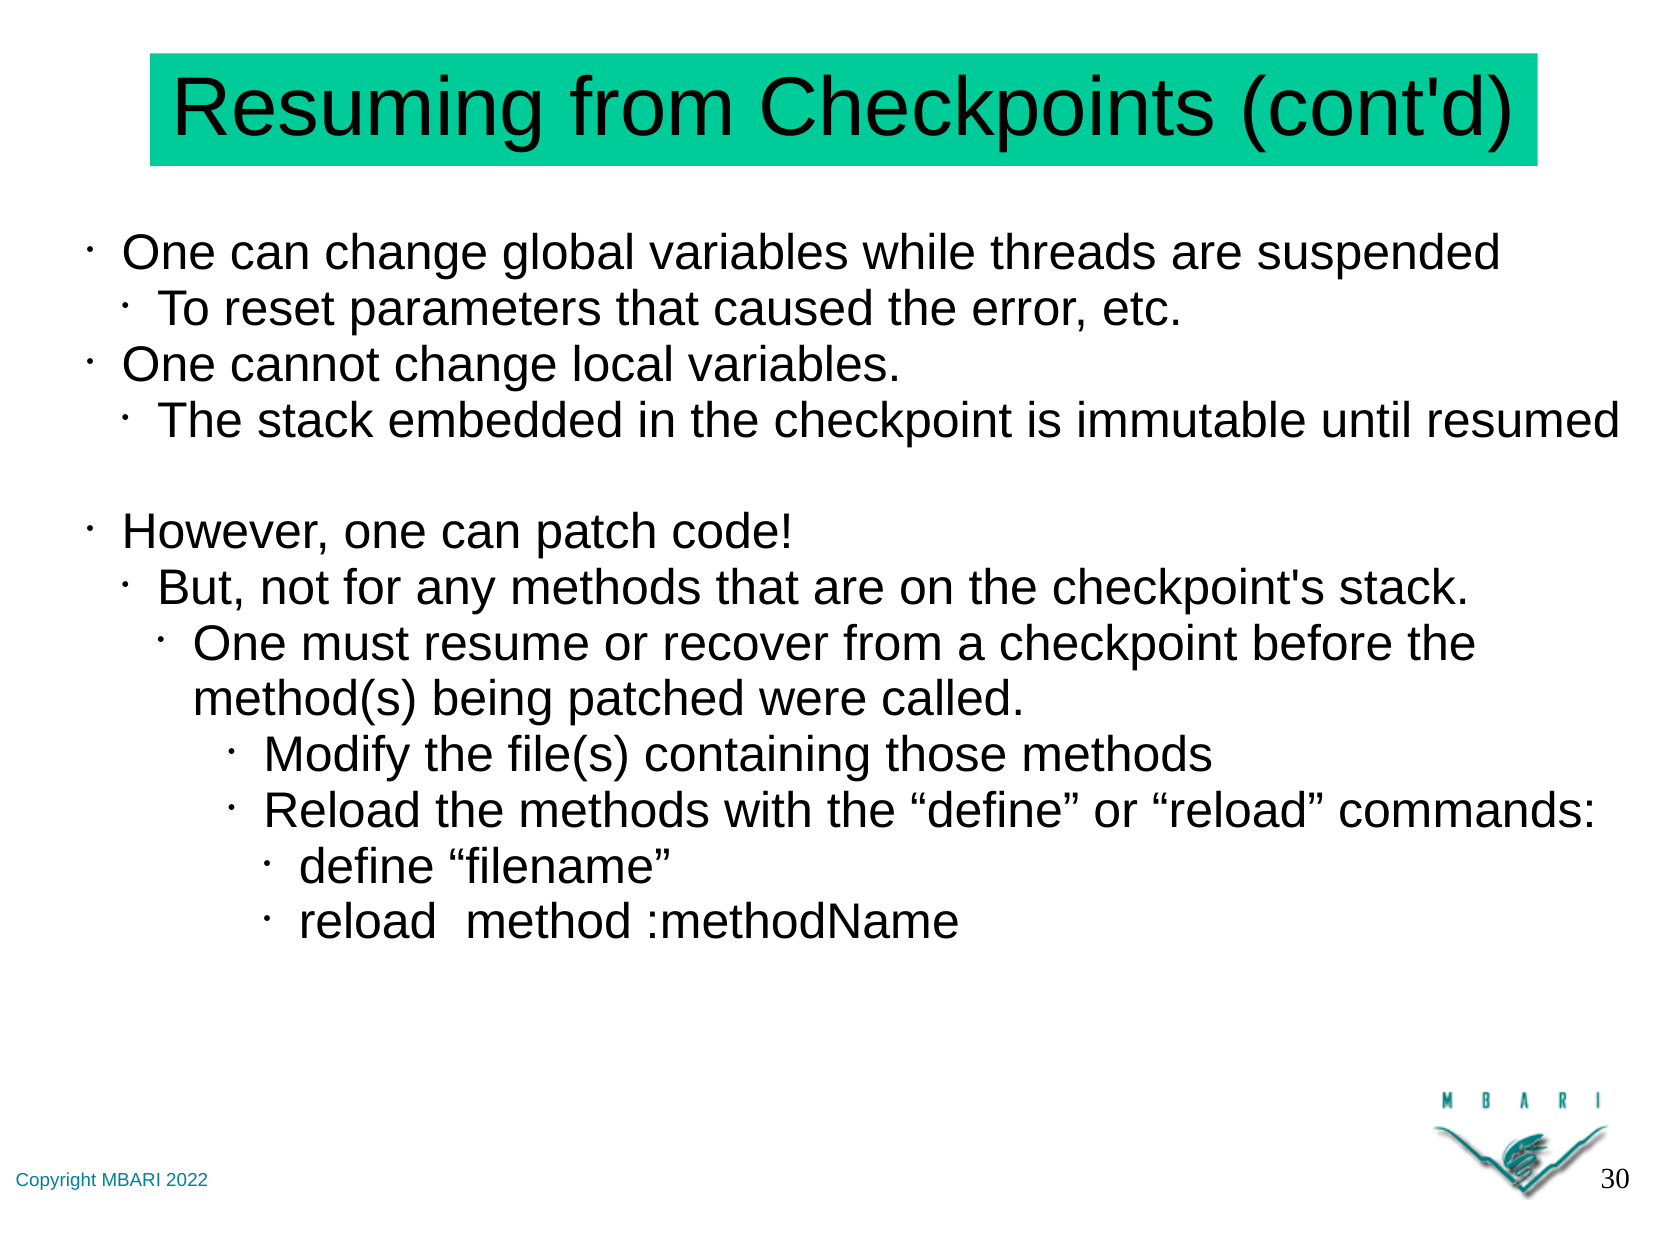

Resuming from Checkpoints (cont'd)
One can change global variables while threads are suspended
To reset parameters that caused the error, etc.
One cannot change local variables.
The stack embedded in the checkpoint is immutable until resumed
However, one can patch code!
But, not for any methods that are on the checkpoint's stack.
One must resume or recover from a checkpoint before the
method(s) being patched were called.
Modify the file(s) containing those methods
Reload the methods with the “define” or “reload” commands:
define “filename”
reload method :methodName